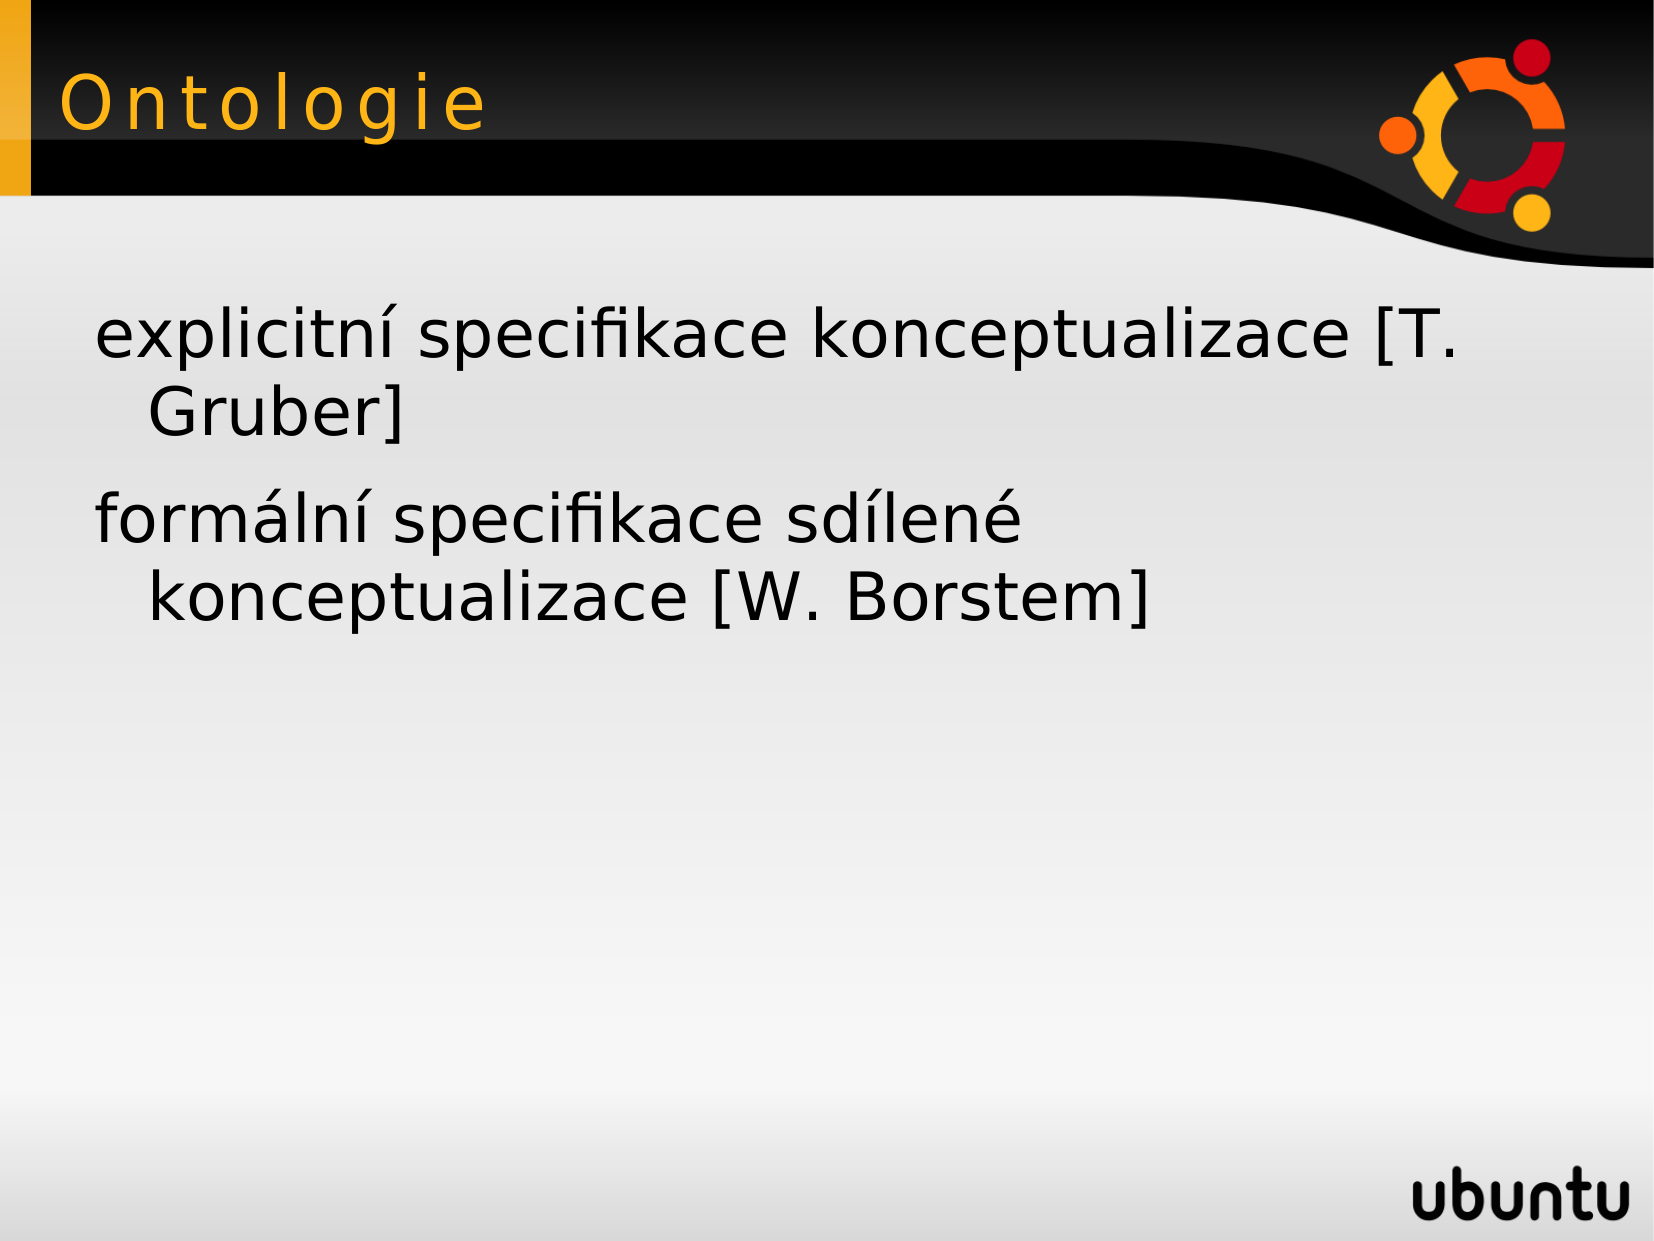

# Ontologie
explicitní specifikace konceptualizace [T. Gruber]
formální specifikace sdílené konceptualizace [W. Borstem]